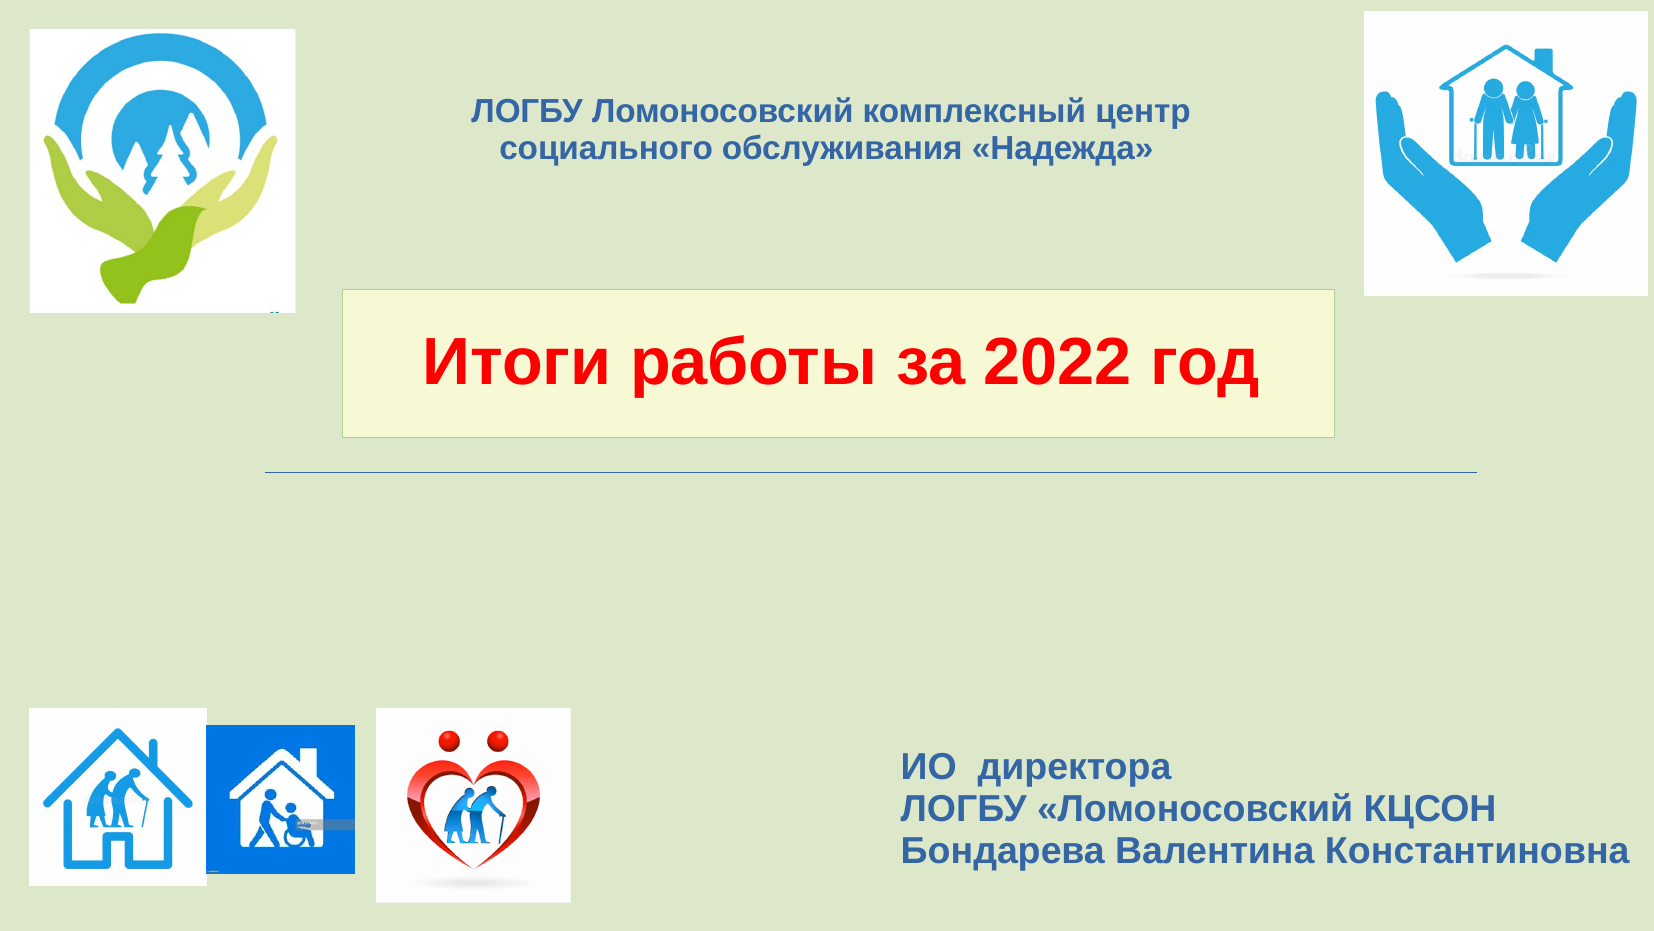

# ЛОГБУ Ломоносовский комплексный центр социального обслуживания «Надежда»
Итоги работы за 2022 год
ИО директора
ЛОГБУ «Ломоносовский КЦСОН
Бондарева Валентина Константиновна